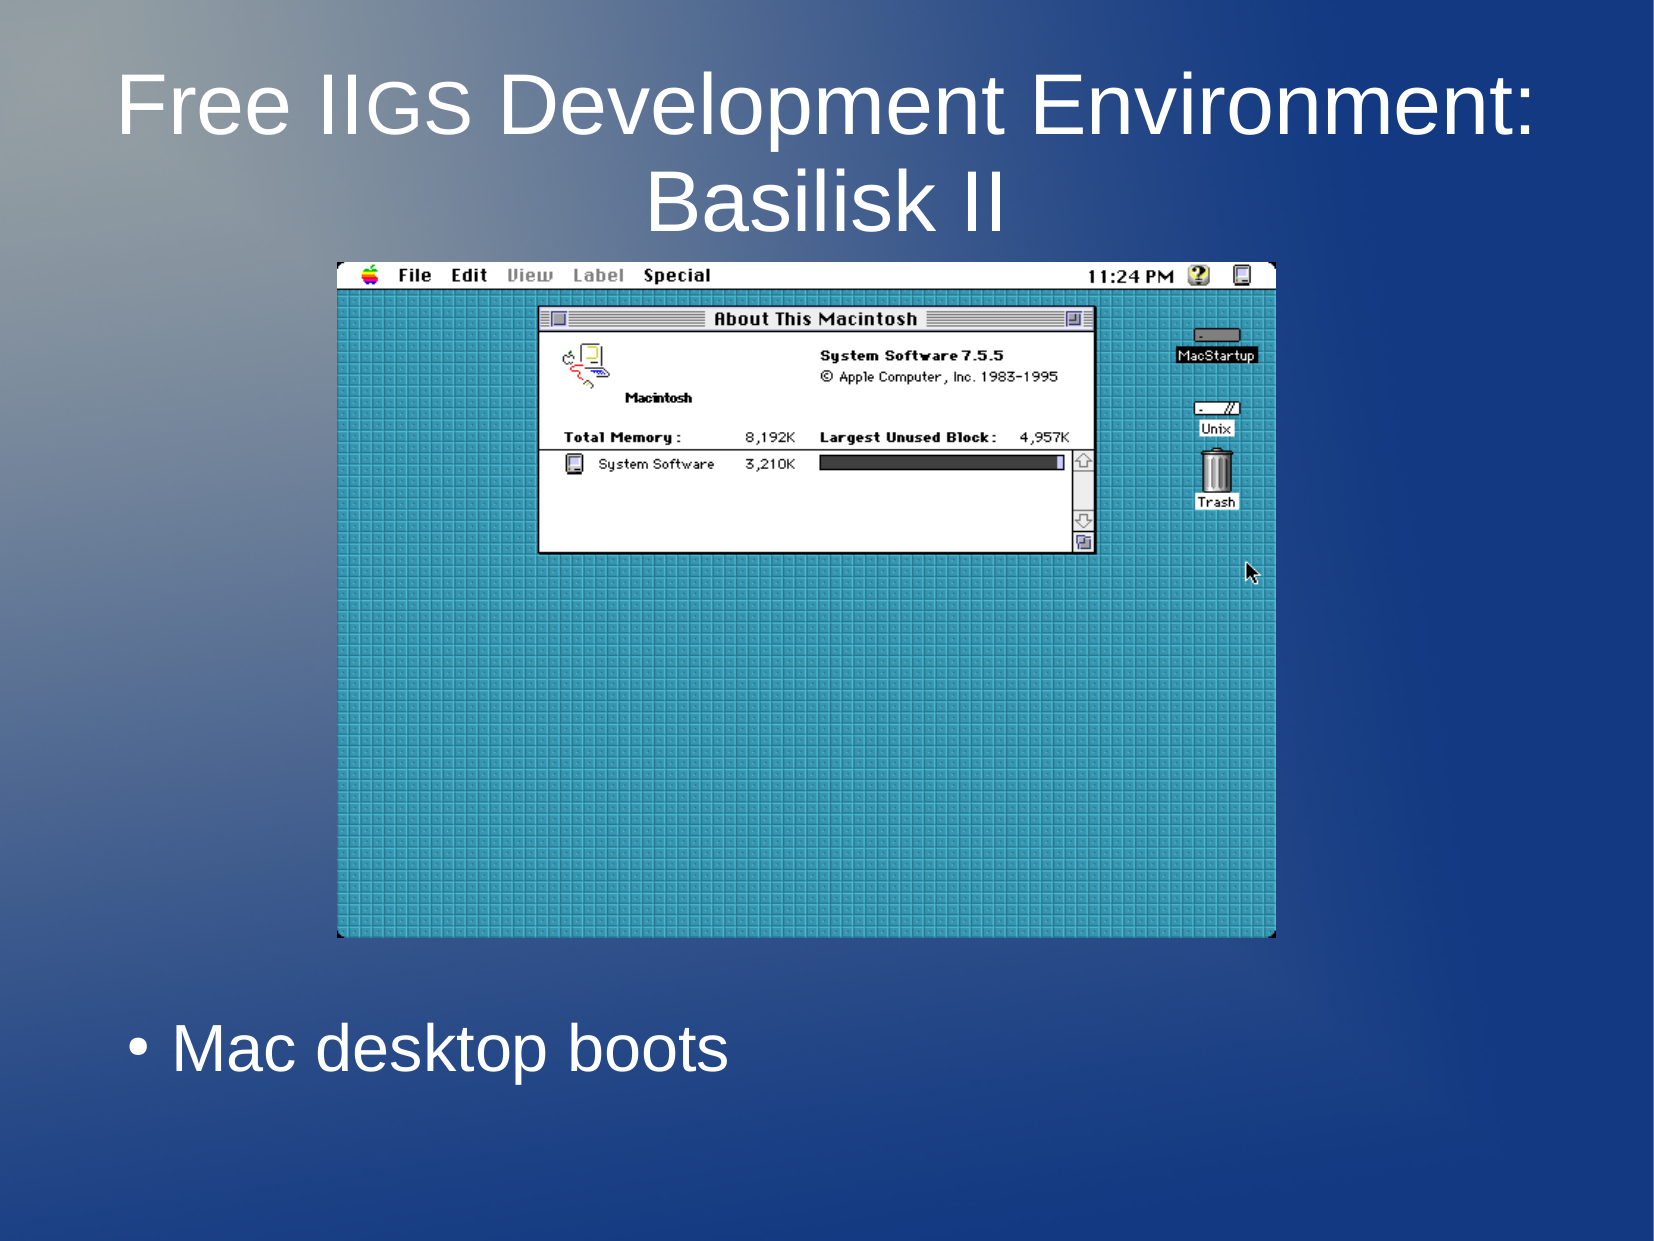

# Free IIGS Development Environment: Basilisk II
Mac desktop boots